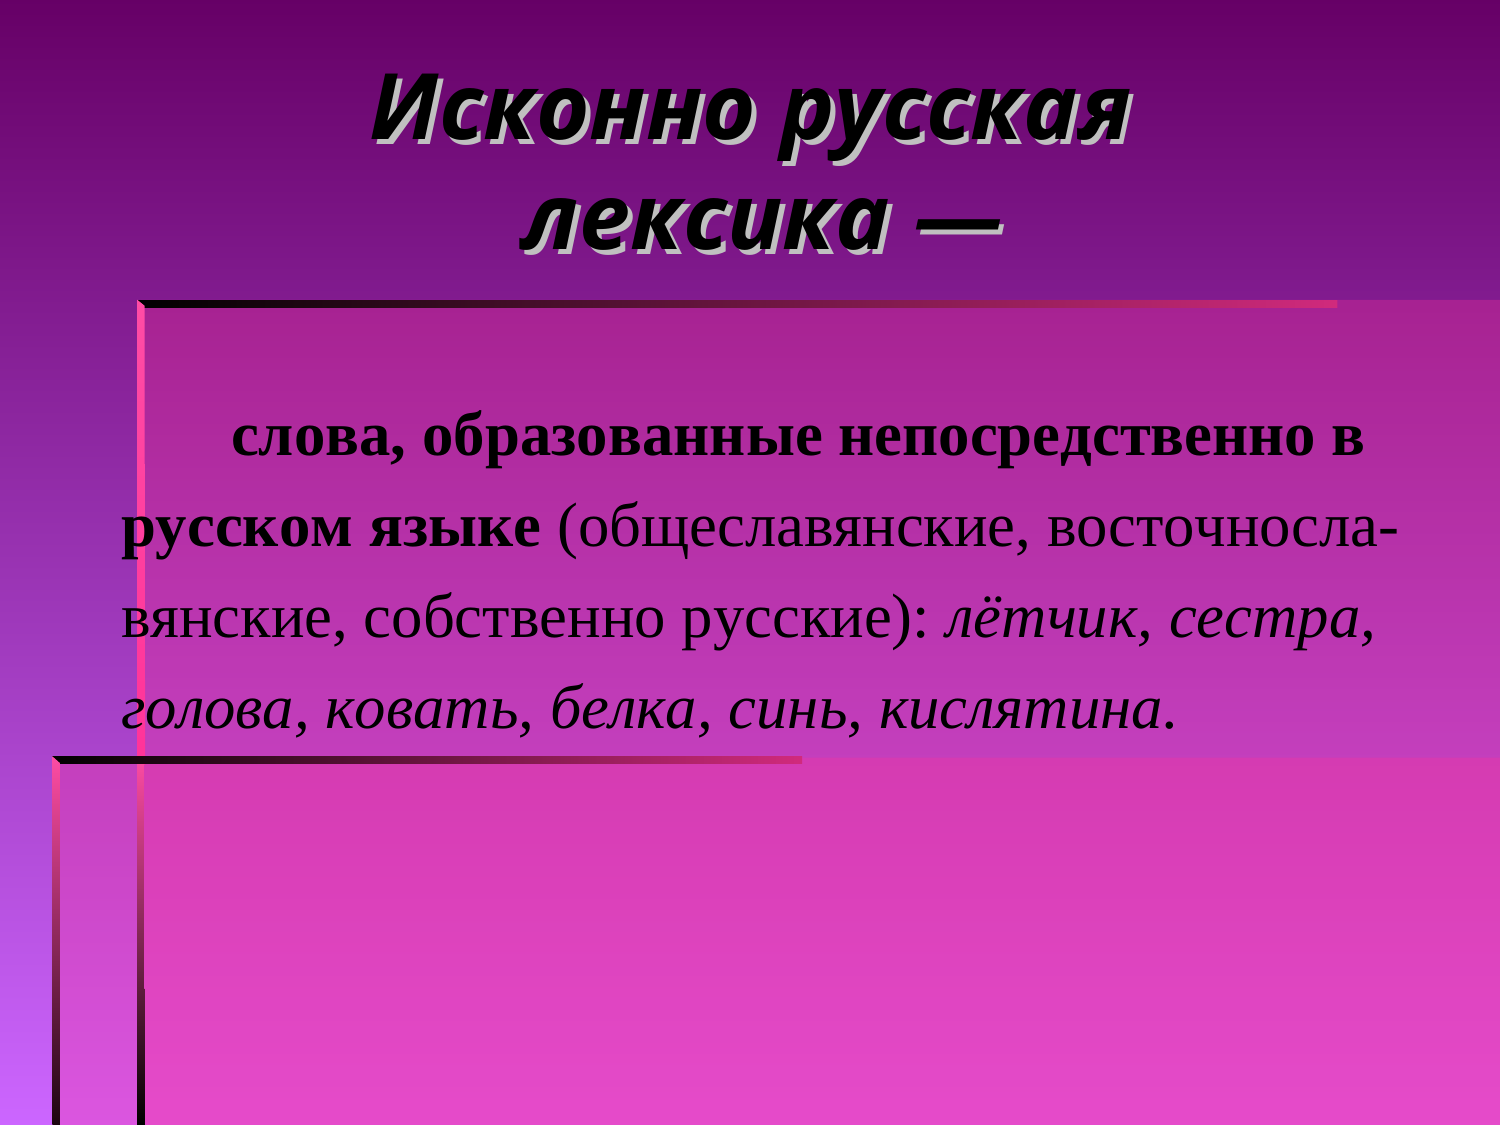

# Исконно русская лексика —
 слова, образованные непосредственно в
русском языке (общеславянские, восточносла-
вянские, собственно русские): лётчик, сестра,
голова, ковать, белка, синь, кислятина.